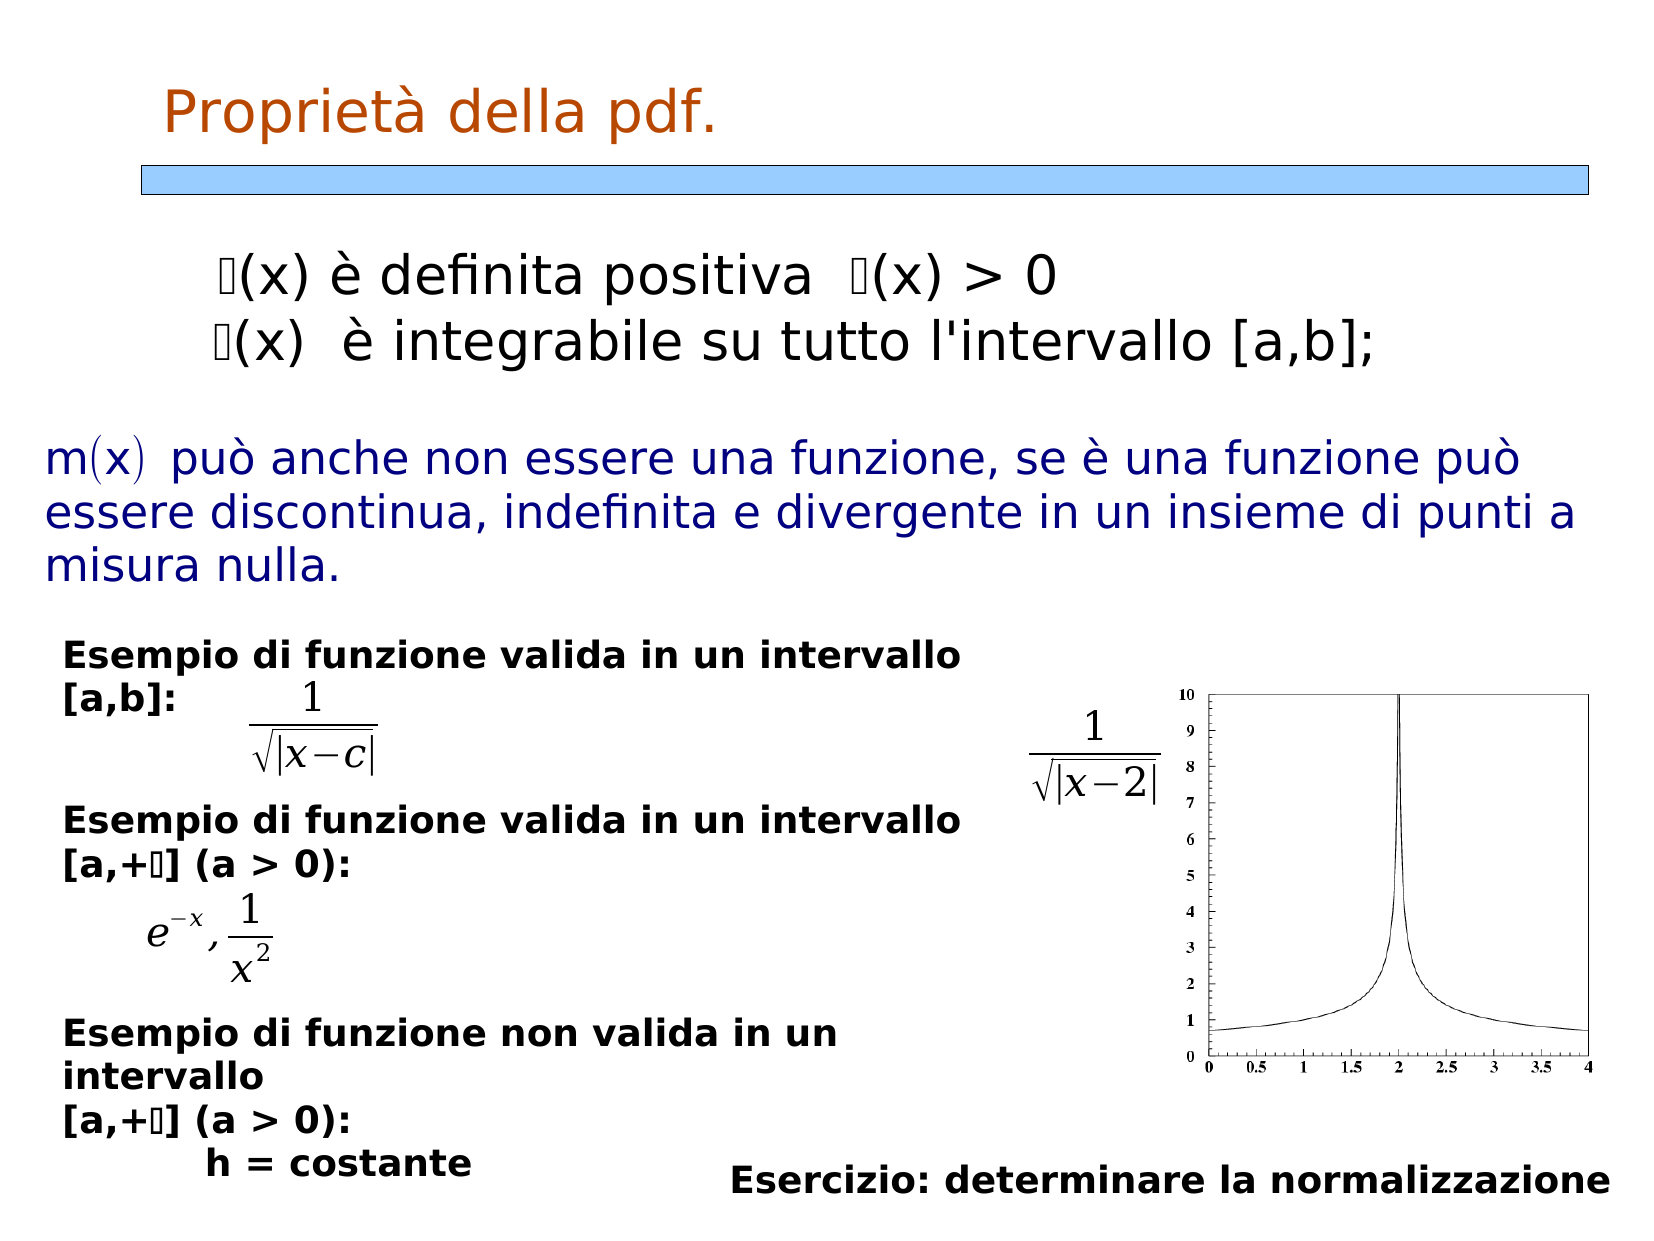

Proprietà della pdf.
	 (x) è definita positiva (x) > 0
 (x) è integrabile su tutto l'intervallo [a,b];
m(x) può anche non essere una funzione, se è una funzione può essere discontinua, indefinita e divergente in un insieme di punti a misura nulla.
Esempio di funzione valida in un intervallo [a,b]:
Esempio di funzione valida in un intervallo
[a,+] (a > 0):
Esempio di funzione non valida in un intervallo
[a,+] (a > 0):
 h = costante
Esercizio: determinare la normalizzazione